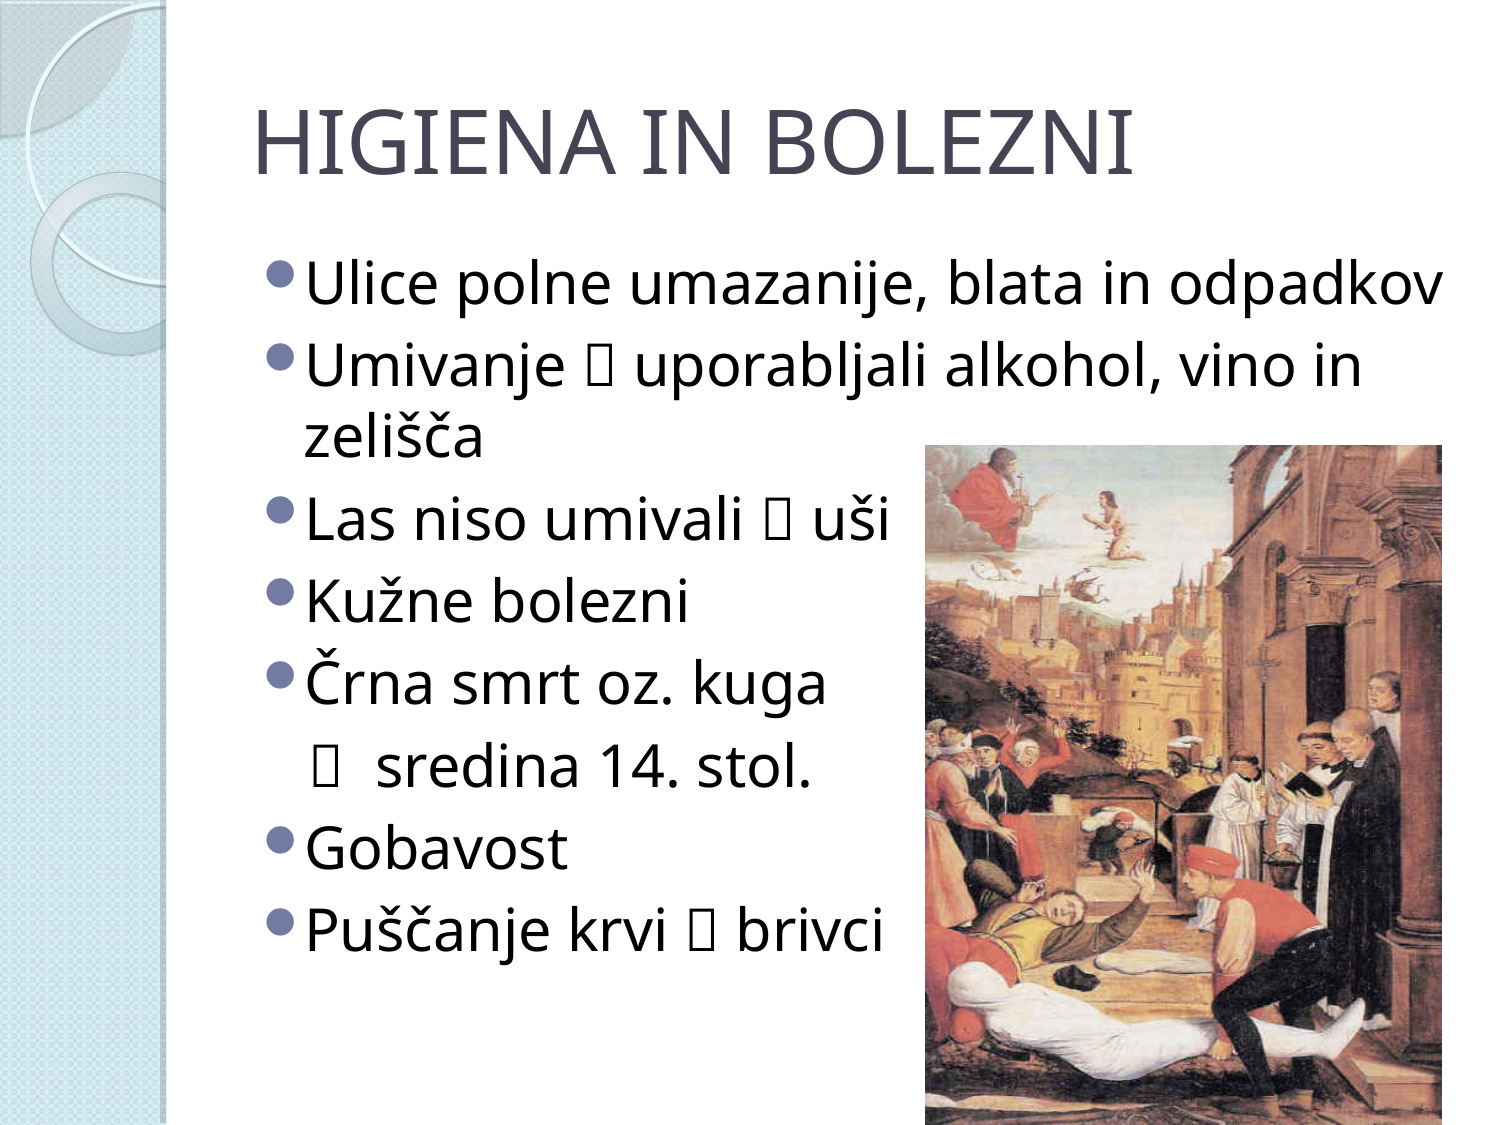

# HIGIENA IN BOLEZNI
Ulice polne umazanije, blata in odpadkov
Umivanje  uporabljali alkohol, vino in zelišča
Las niso umivali  uši
Kužne bolezni
Črna smrt oz. kuga
  sredina 14. stol.
Gobavost
Puščanje krvi  brivci